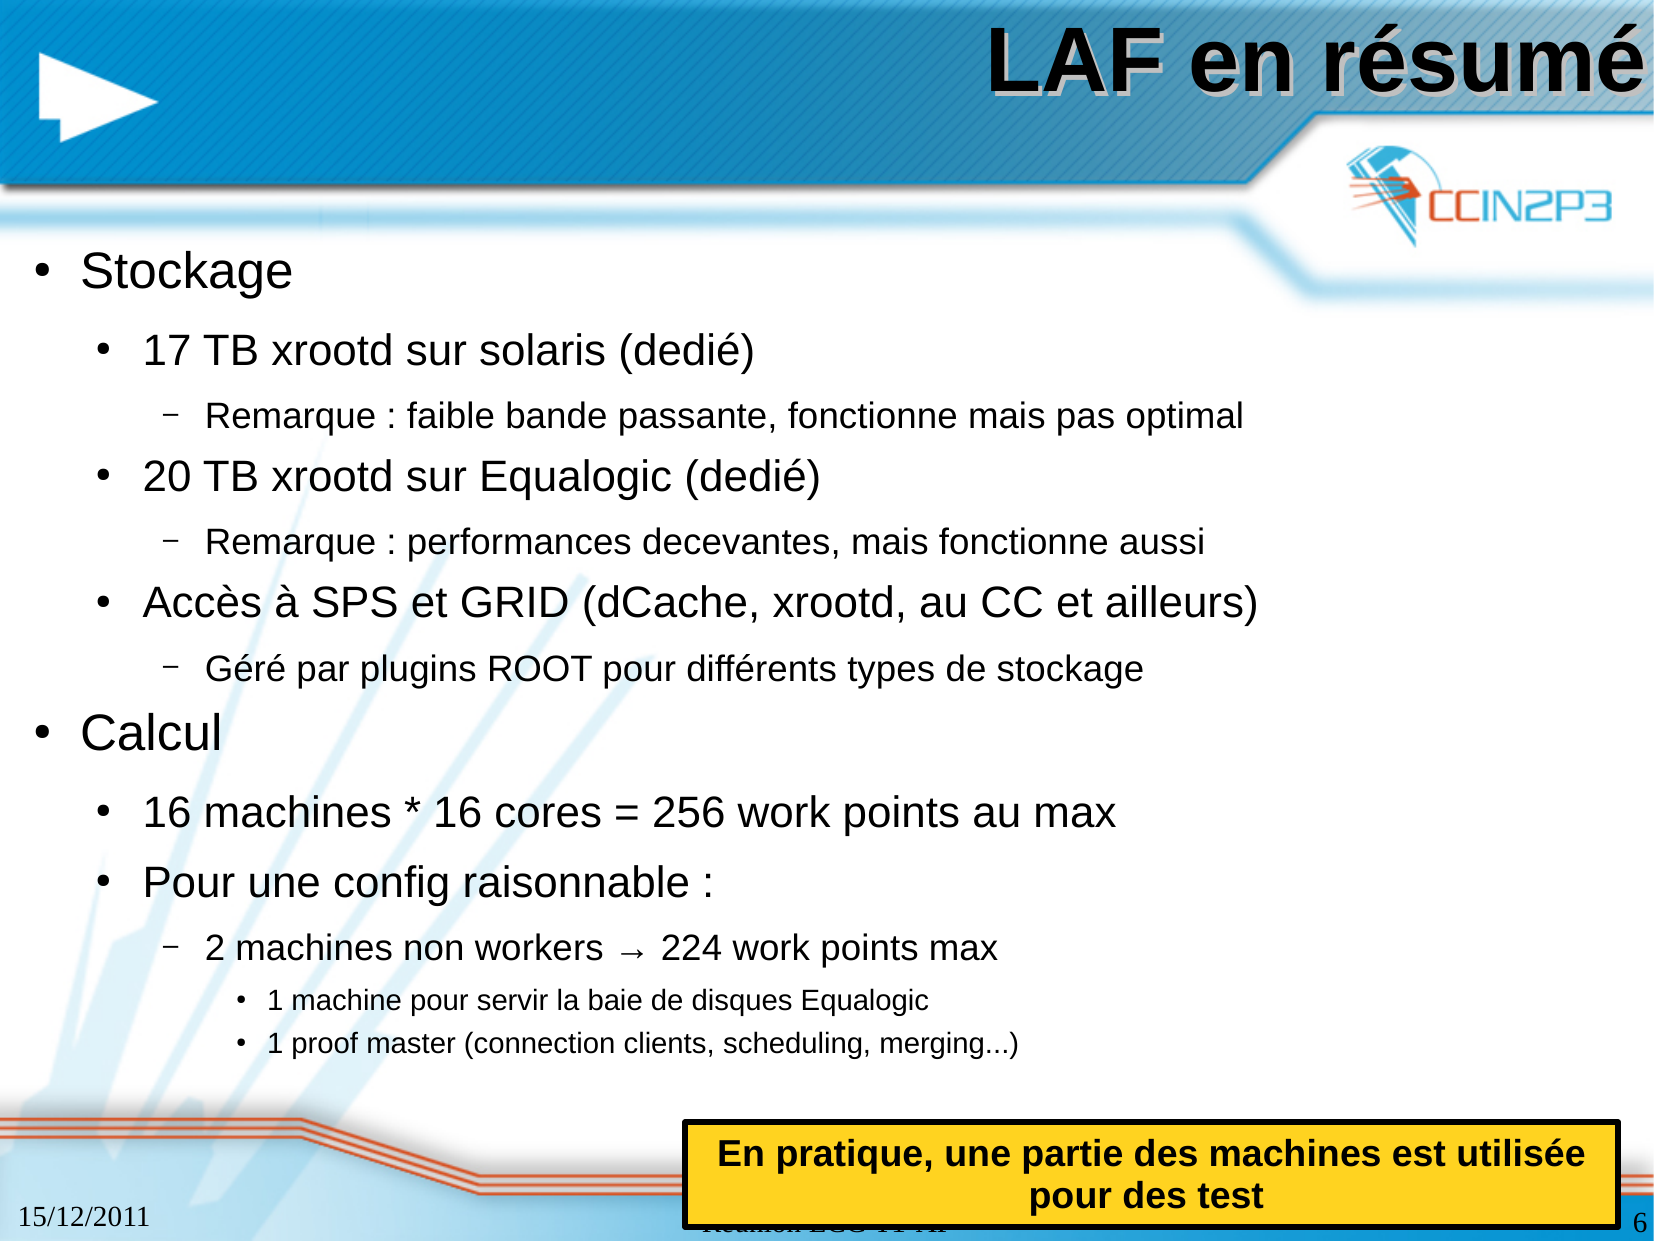

# LAF en résumé
Stockage
17 TB xrootd sur solaris (dedié)
Remarque : faible bande passante, fonctionne mais pas optimal
20 TB xrootd sur Equalogic (dedié)
Remarque : performances decevantes, mais fonctionne aussi
Accès à SPS et GRID (dCache, xrootd, au CC et ailleurs)
Géré par plugins ROOT pour différents types de stockage
Calcul
16 machines * 16 cores = 256 work points au max
Pour une config raisonnable :
2 machines non workers → 224 work points max
1 machine pour servir la baie de disques Equalogic
1 proof master (connection clients, scheduling, merging...)
En pratique, une partie des machines est utilisée pour des test
15/12/2011
Reunion LCG T1-AF
6